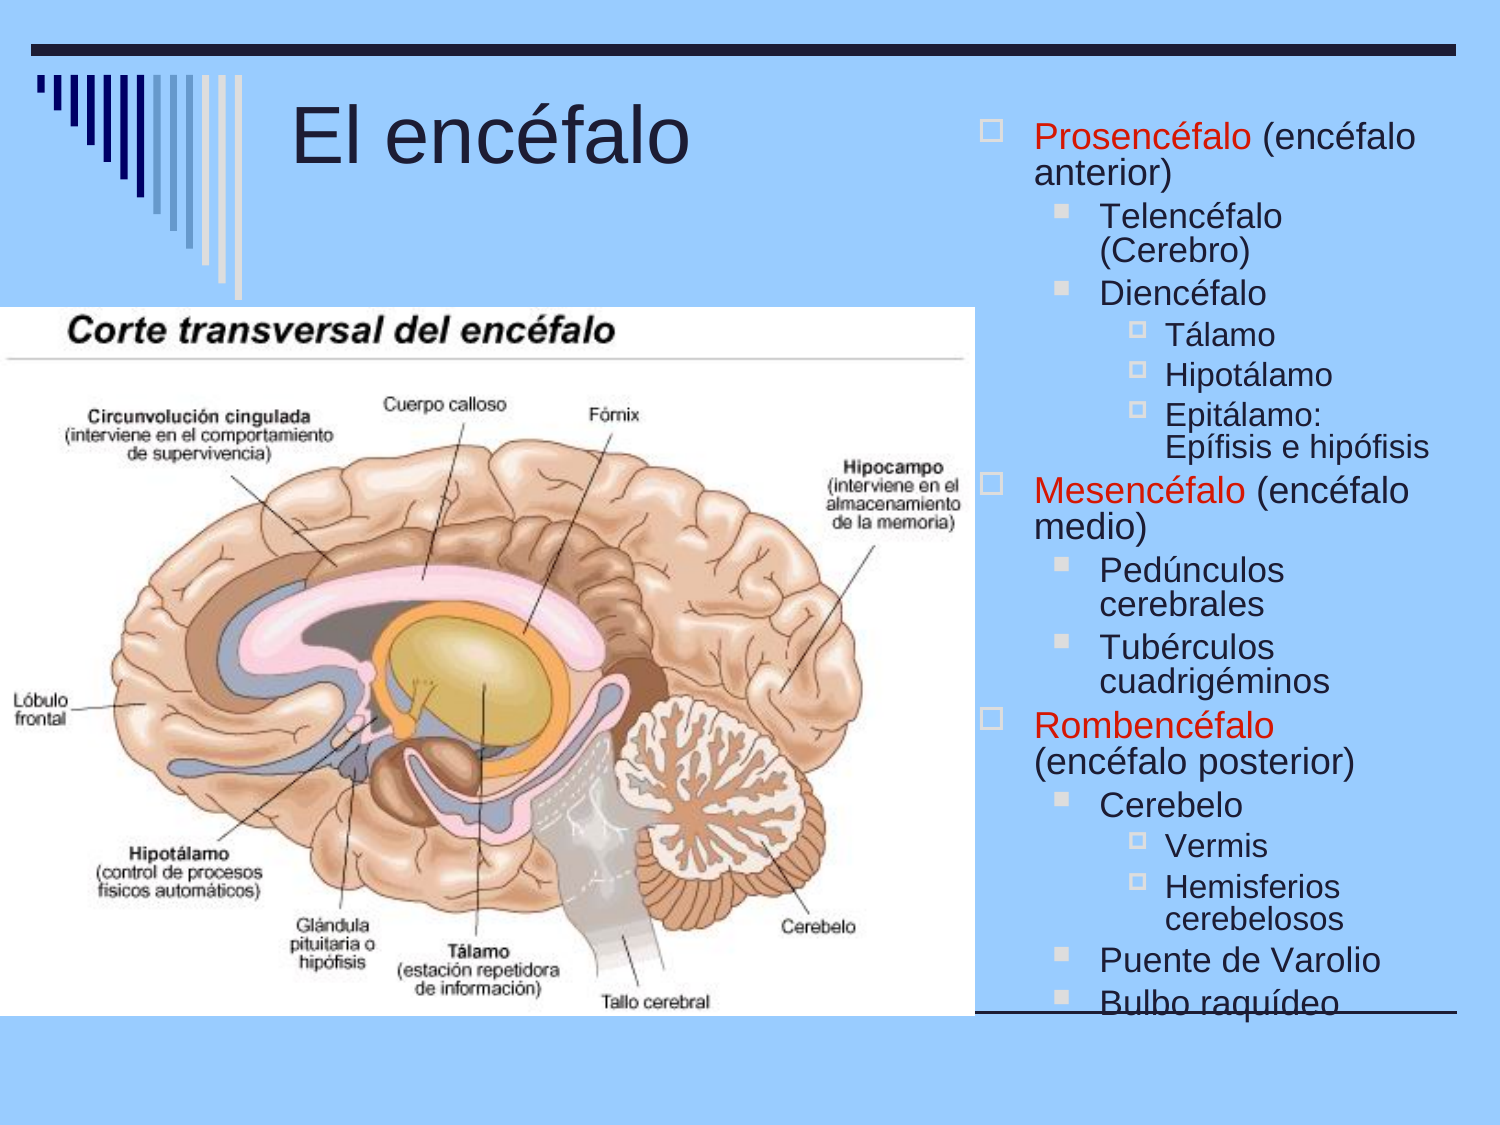

# El encéfalo
Prosencéfalo (encéfalo anterior)
Telencéfalo (Cerebro)
Diencéfalo
Tálamo
Hipotálamo
Epitálamo: Epífisis e hipófisis
Mesencéfalo (encéfalo medio)
Pedúnculos cerebrales
Tubérculos cuadrigéminos
Rombencéfalo (encéfalo posterior)
Cerebelo
Vermis
Hemisferios cerebelosos
Puente de Varolio
Bulbo raquídeo